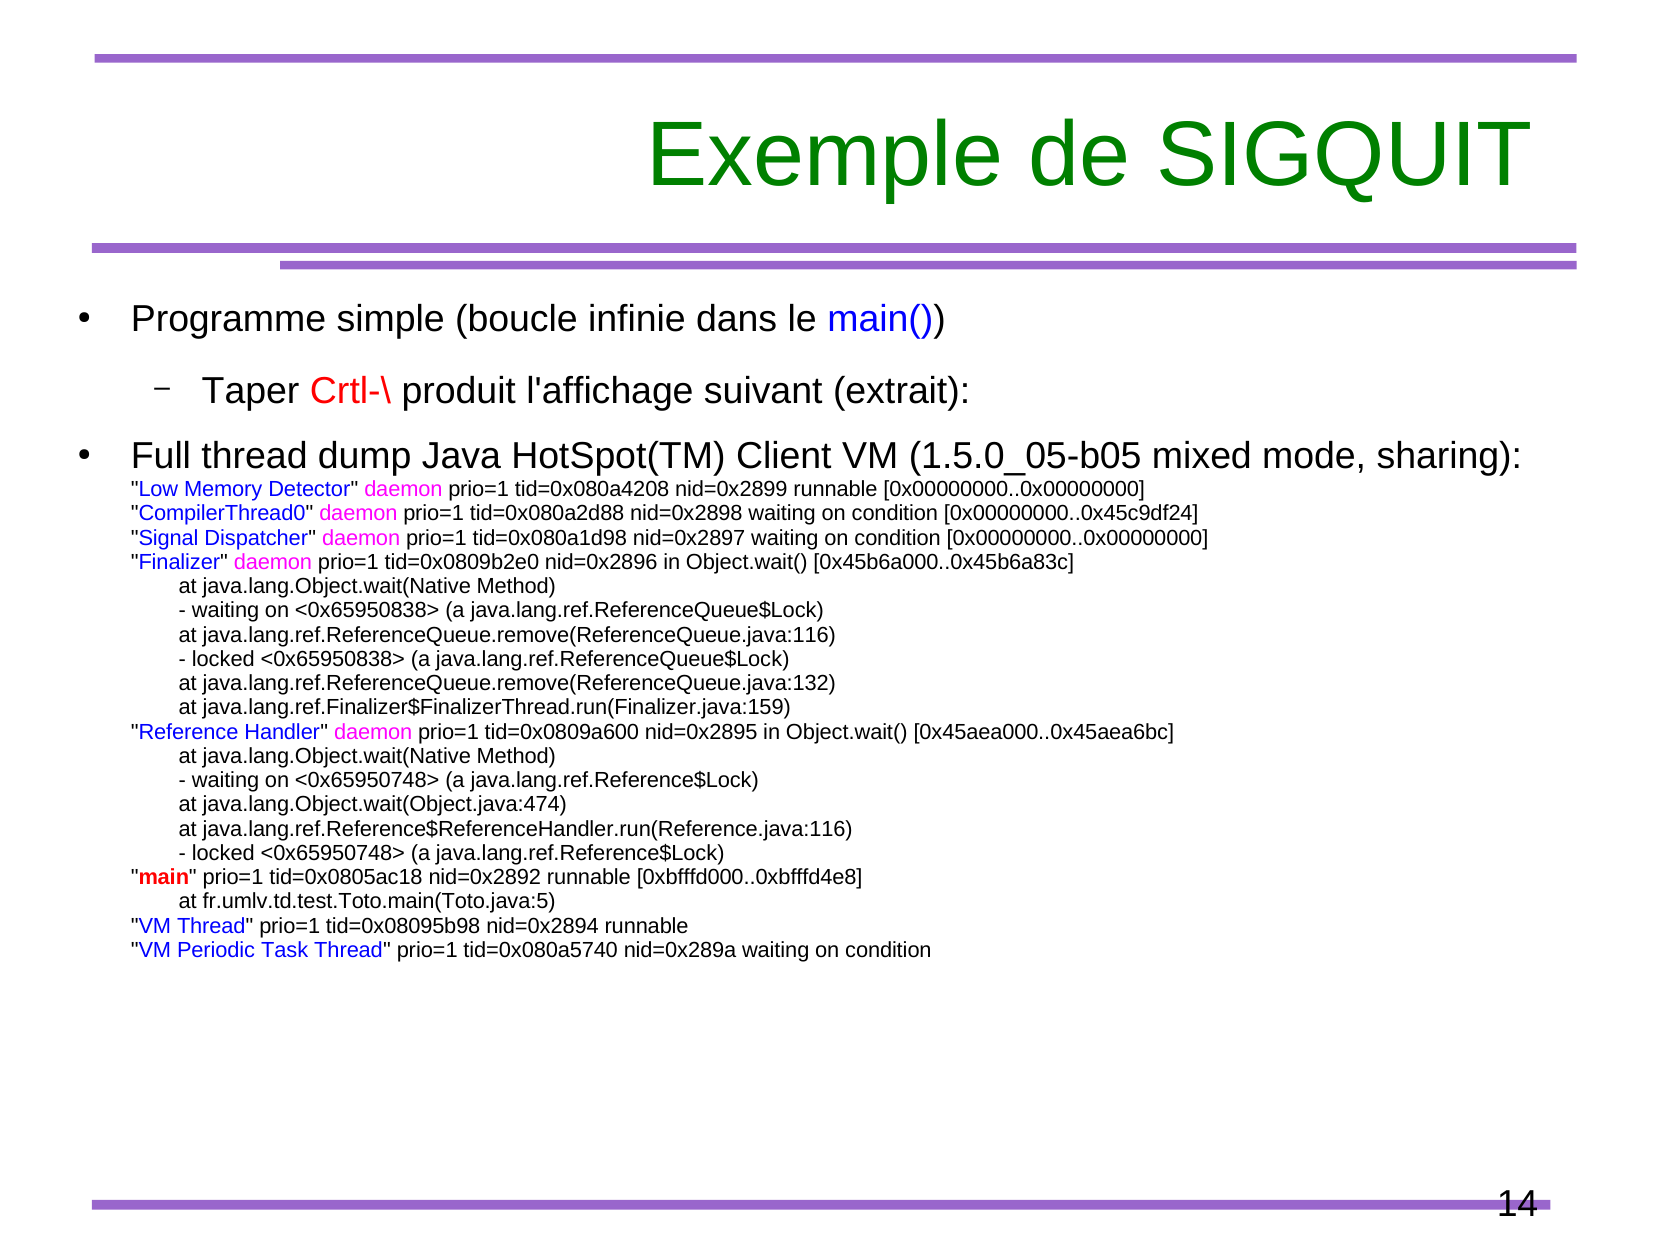

# Exemple de SIGQUIT
Programme simple (boucle infinie dans le main())
Taper Crtl-\ produit l'affichage suivant (extrait):
Full thread dump Java HotSpot(TM) Client VM (1.5.0_05-b05 mixed mode, sharing):
"Low Memory Detector" daemon prio=1 tid=0x080a4208 nid=0x2899 runnable [0x00000000..0x00000000]
"CompilerThread0" daemon prio=1 tid=0x080a2d88 nid=0x2898 waiting on condition [0x00000000..0x45c9df24]
"Signal Dispatcher" daemon prio=1 tid=0x080a1d98 nid=0x2897 waiting on condition [0x00000000..0x00000000]
"Finalizer" daemon prio=1 tid=0x0809b2e0 nid=0x2896 in Object.wait() [0x45b6a000..0x45b6a83c]
 at java.lang.Object.wait(Native Method)
 - waiting on <0x65950838> (a java.lang.ref.ReferenceQueue$Lock)
 at java.lang.ref.ReferenceQueue.remove(ReferenceQueue.java:116)
 - locked <0x65950838> (a java.lang.ref.ReferenceQueue$Lock)
 at java.lang.ref.ReferenceQueue.remove(ReferenceQueue.java:132)
 at java.lang.ref.Finalizer$FinalizerThread.run(Finalizer.java:159)
"Reference Handler" daemon prio=1 tid=0x0809a600 nid=0x2895 in Object.wait() [0x45aea000..0x45aea6bc]
 at java.lang.Object.wait(Native Method)
 - waiting on <0x65950748> (a java.lang.ref.Reference$Lock)
 at java.lang.Object.wait(Object.java:474)
 at java.lang.ref.Reference$ReferenceHandler.run(Reference.java:116)
 - locked <0x65950748> (a java.lang.ref.Reference$Lock)
"main" prio=1 tid=0x0805ac18 nid=0x2892 runnable [0xbfffd000..0xbfffd4e8]
 at fr.umlv.td.test.Toto.main(Toto.java:5)
"VM Thread" prio=1 tid=0x08095b98 nid=0x2894 runnable
"VM Periodic Task Thread" prio=1 tid=0x080a5740 nid=0x289a waiting on condition